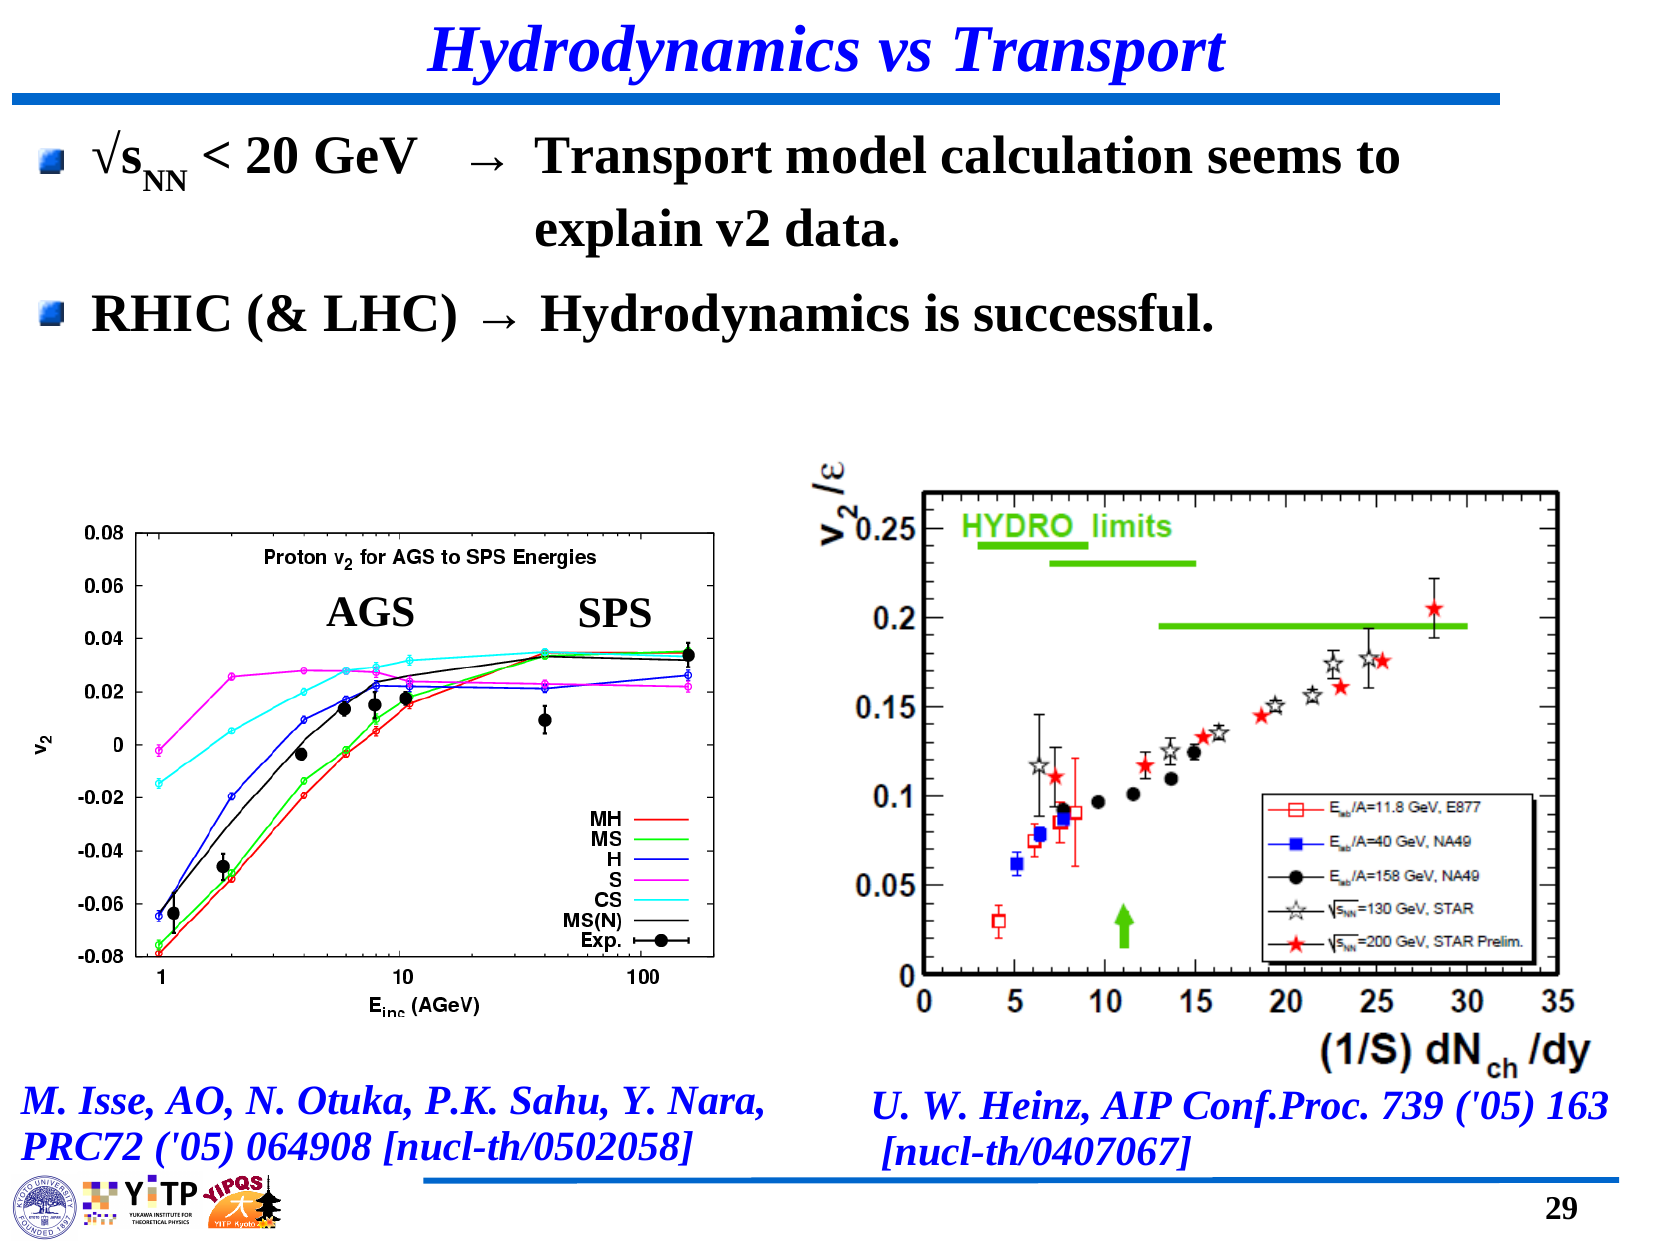

# Hydrodynamics vs Transport
√sNN < 20 GeV	→	Transport model calculation seems to
						explain v2 data.
RHIC (& LHC) → Hydrodynamics is successful.
M. Isse, AO, N. Otuka, P.K. Sahu, Y. Nara,
PRC72 ('05) 064908 [nucl-th/0502058]
U. W. Heinz, AIP Conf.Proc. 739 ('05) 163
 [nucl-th/0407067]